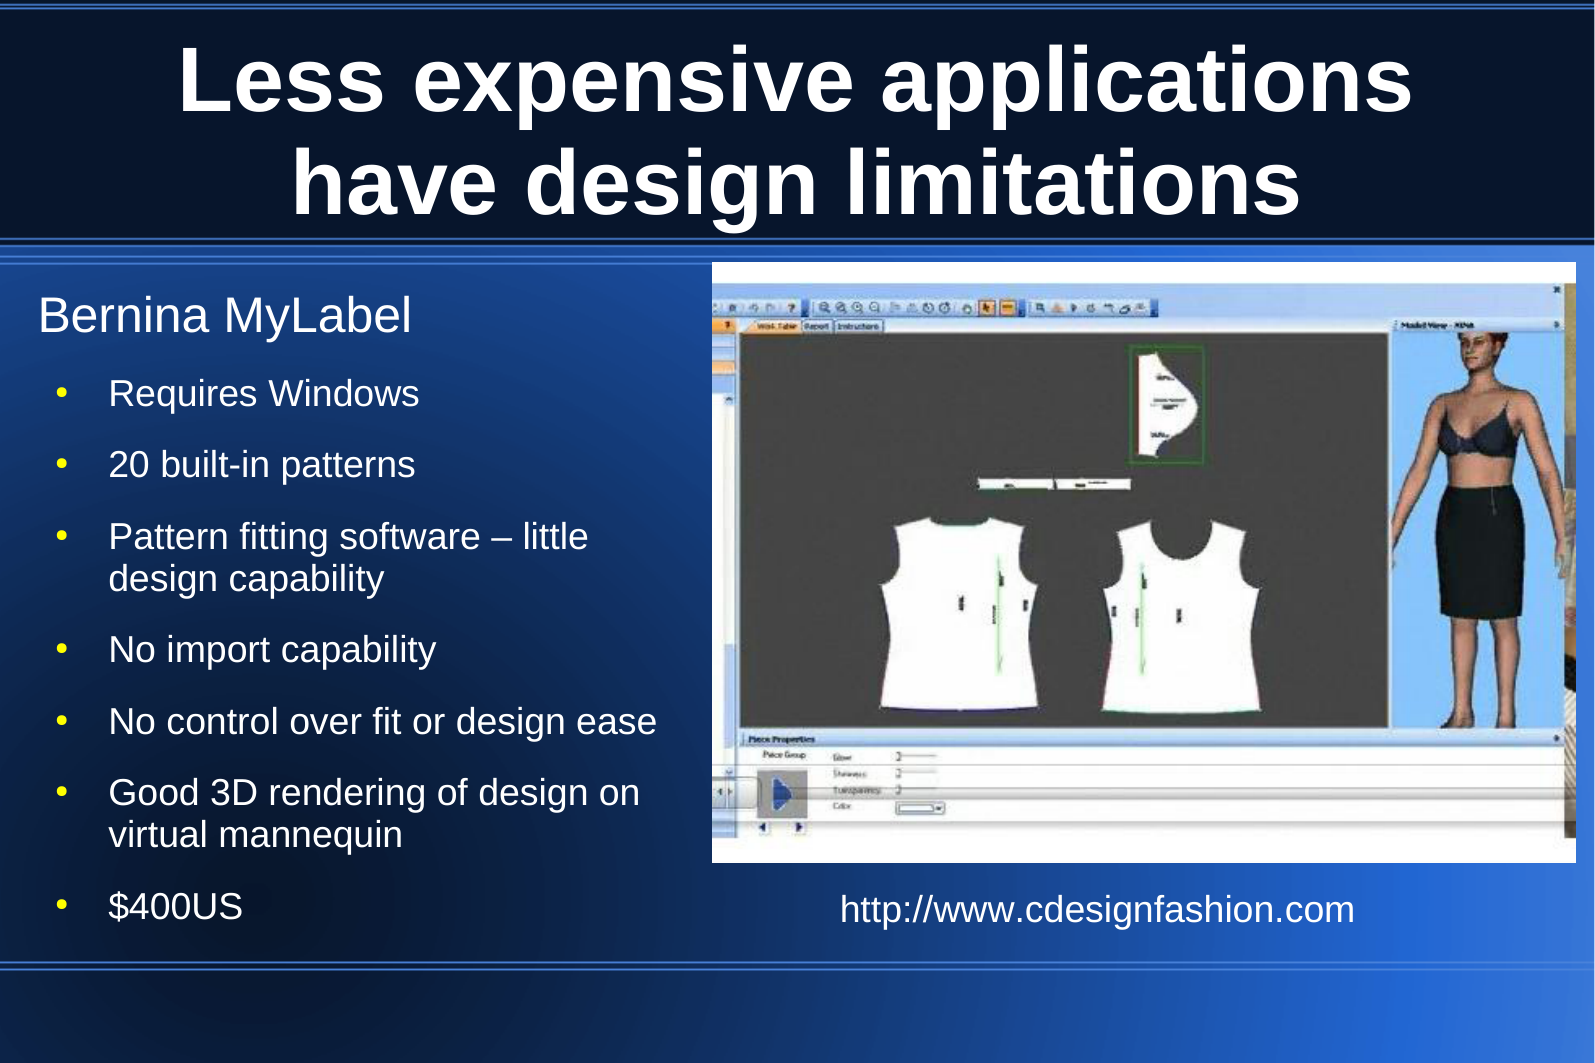

# Less expensive applications have design limitations
Bernina MyLabel
Requires Windows
20 built-in patterns
Pattern fitting software – little design capability
No import capability
No control over fit or design ease
Good 3D rendering of design on virtual mannequin
$400US
http://www.cdesignfashion.com